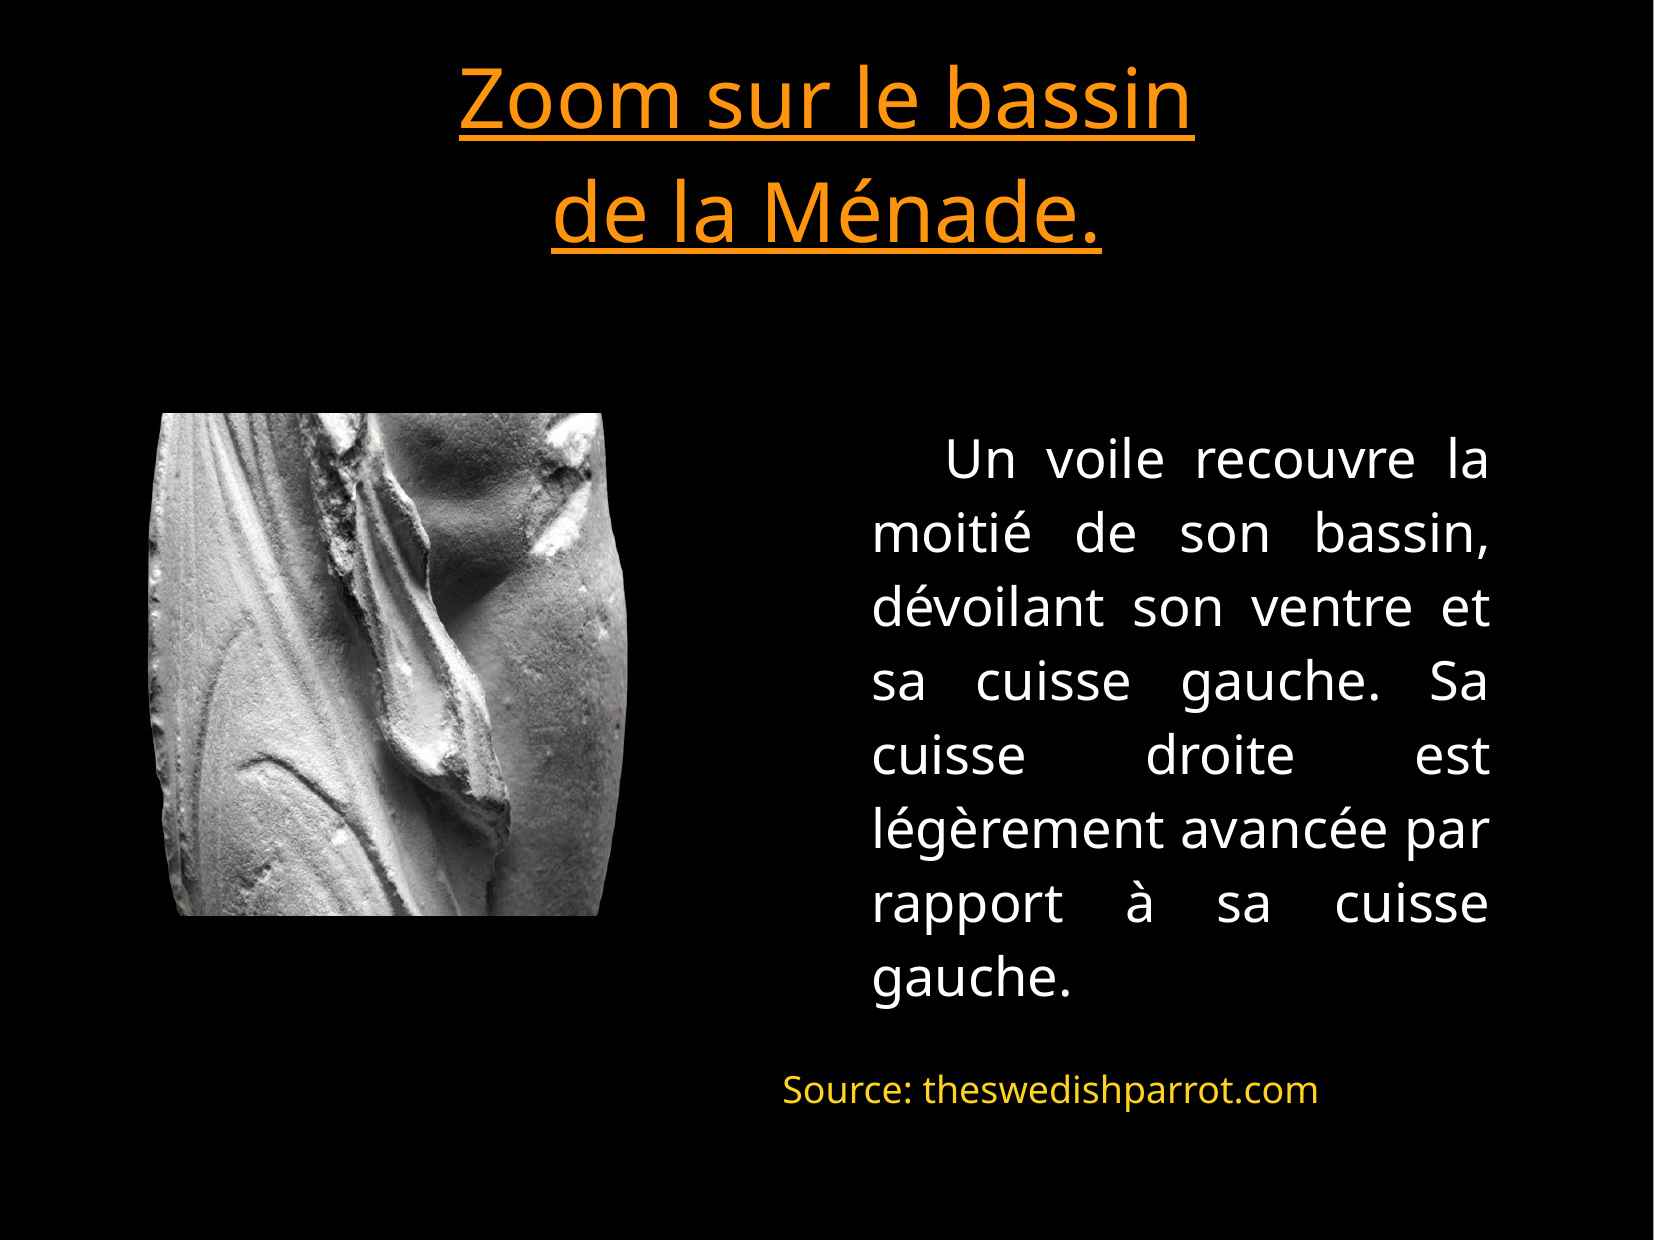

# Zoom sur le bassin de la Ménade.
	Un voile recouvre la moitié de son bassin, dévoilant son ventre et sa cuisse gauche. Sa cuisse droite est légèrement avancée par rapport à sa cuisse gauche.
Source: theswedishparrot.com